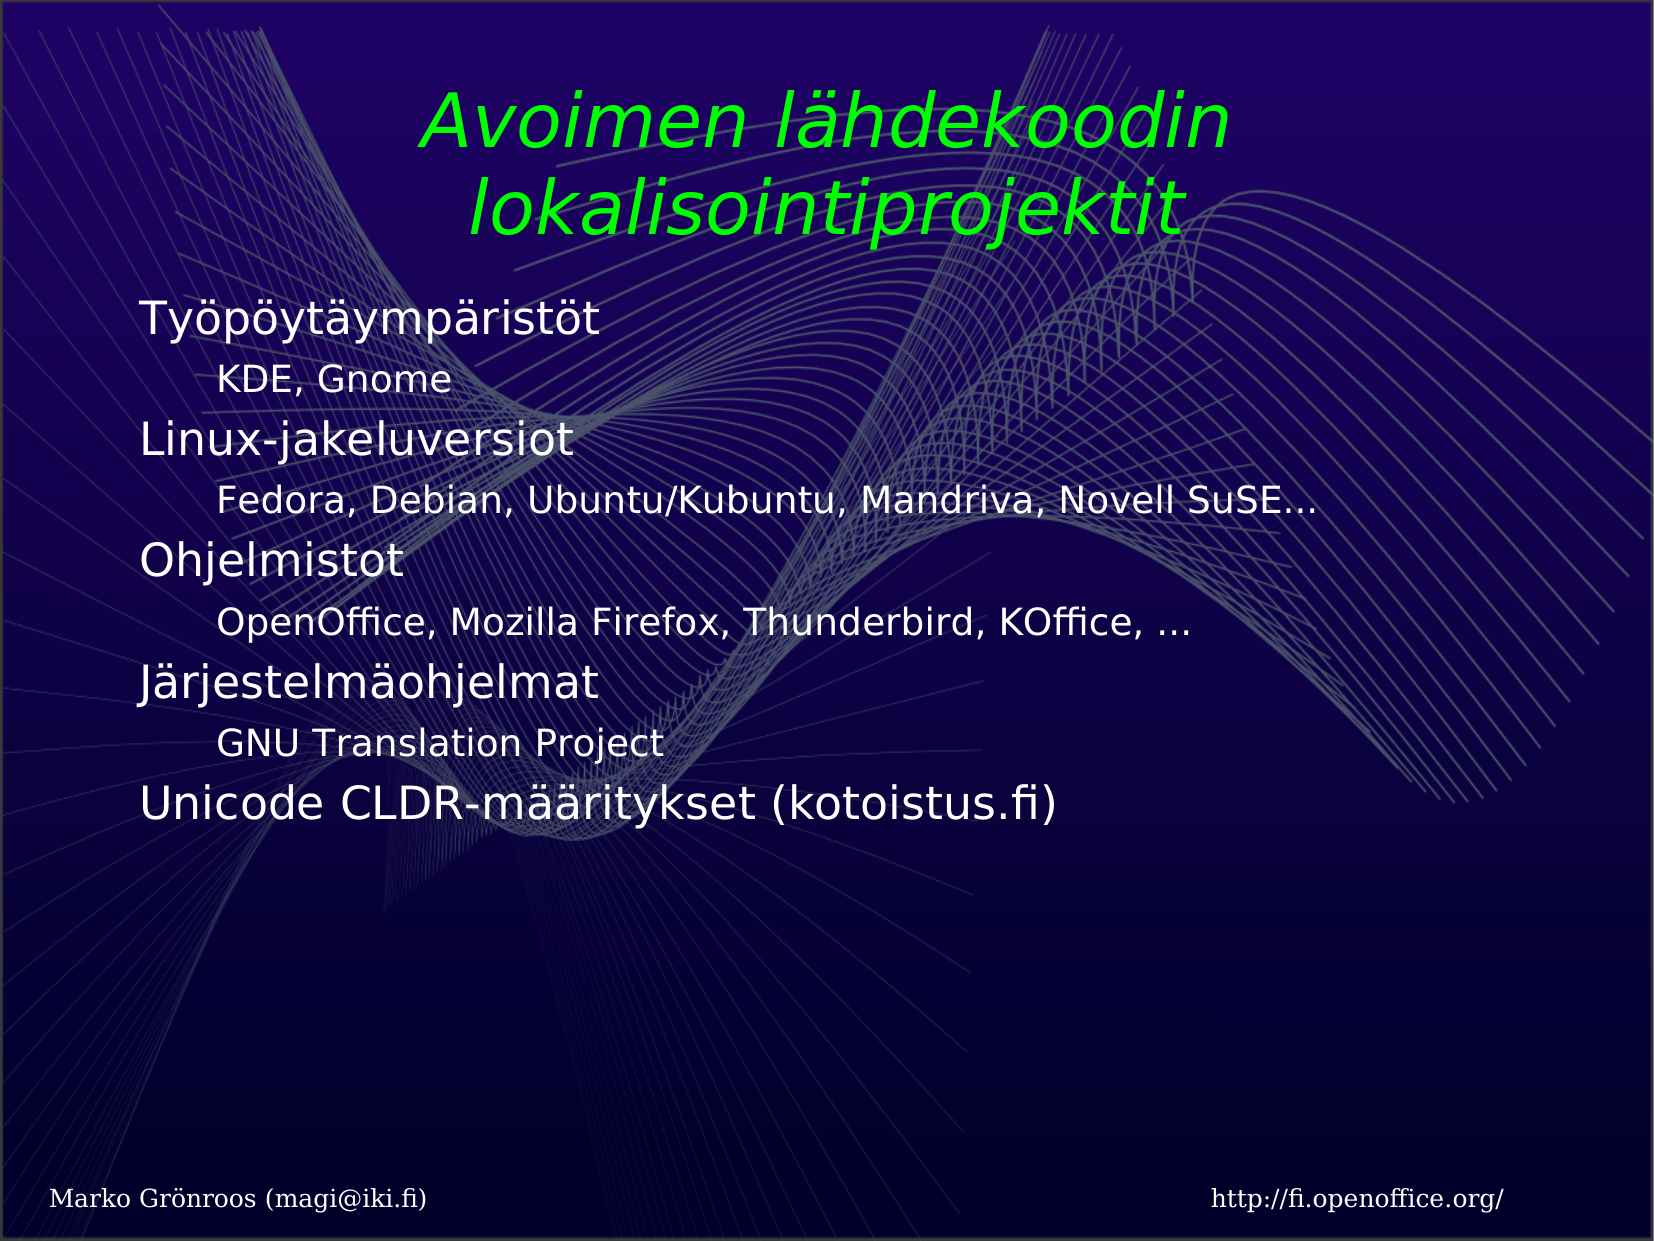

# Avoimen lähdekoodin lokalisointiprojektit
Työpöytäympäristöt
KDE, Gnome
Linux-jakeluversiot
Fedora, Debian, Ubuntu/Kubuntu, Mandriva, Novell SuSE...
Ohjelmistot
OpenOffice, Mozilla Firefox, Thunderbird, KOffice, ...
Järjestelmäohjelmat
GNU Translation Project
Unicode CLDR-määritykset (kotoistus.fi)